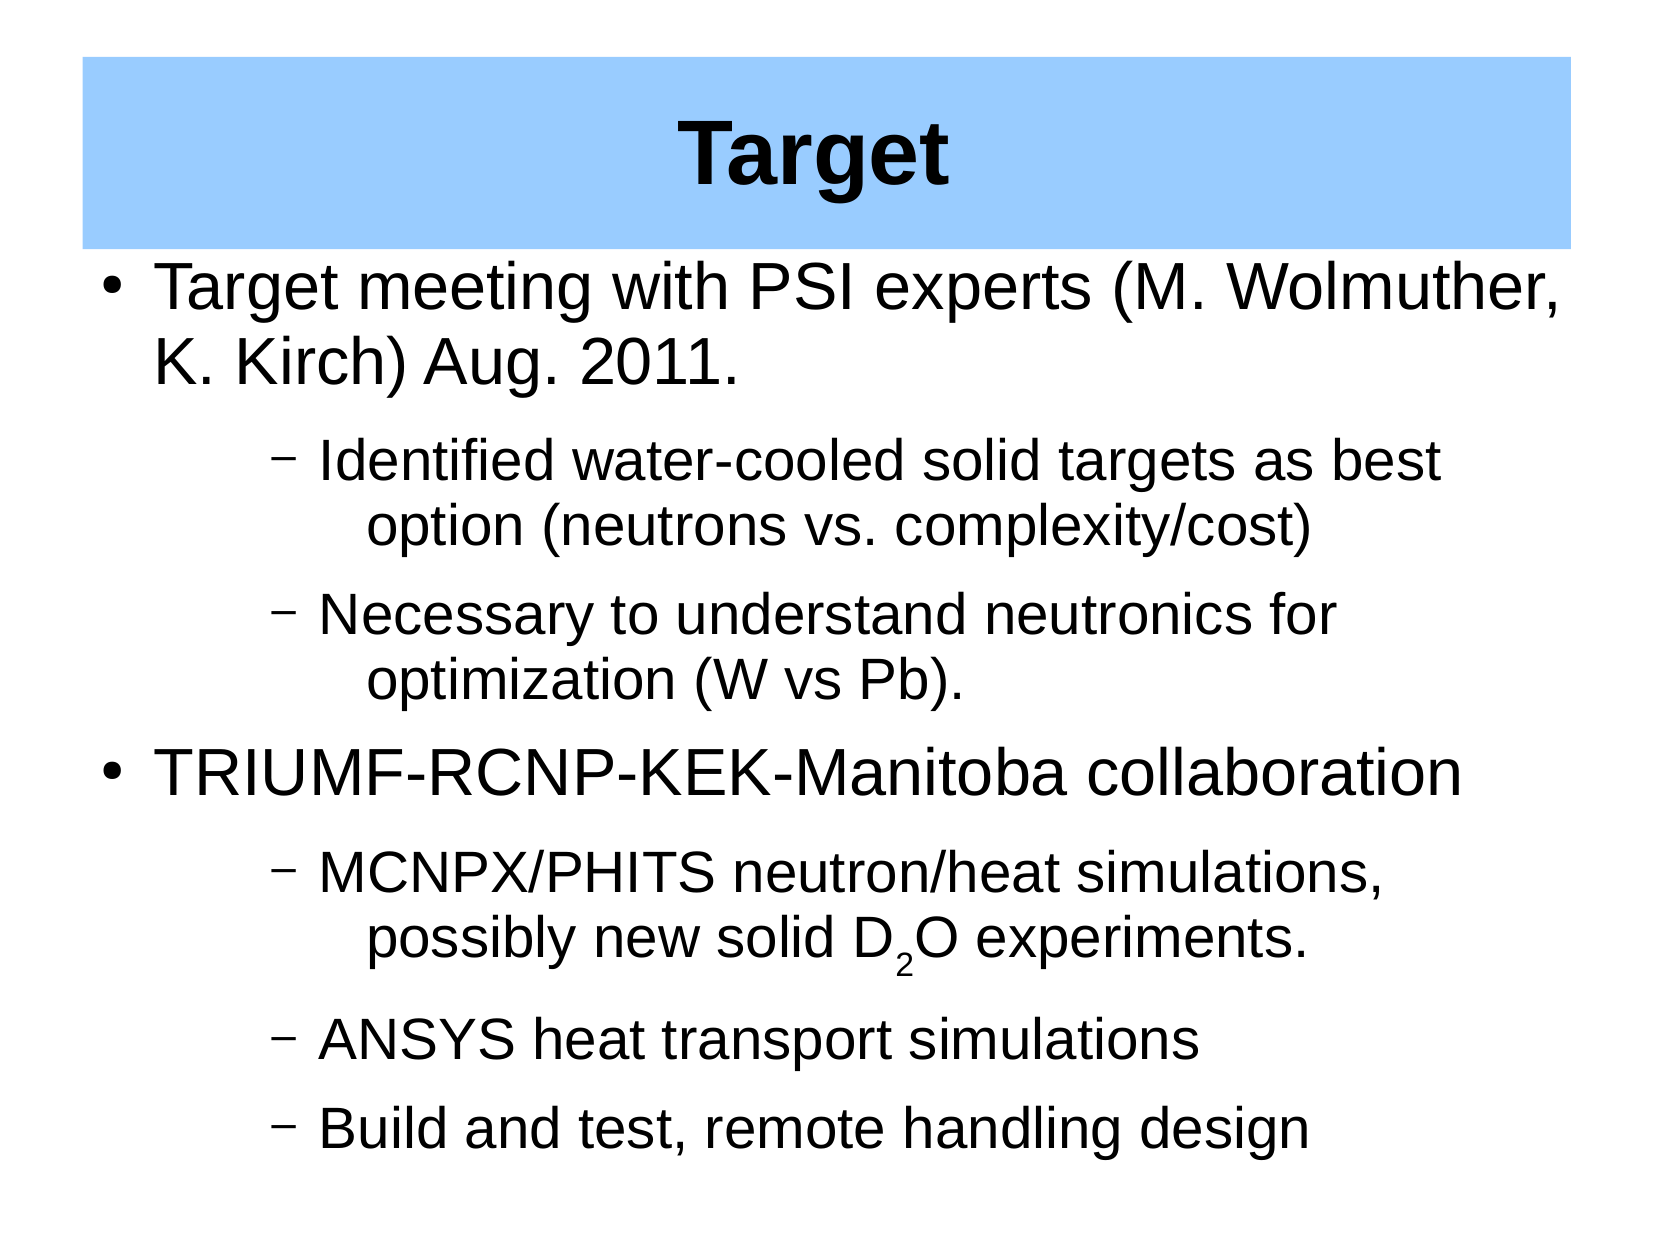

# Target
Target meeting with PSI experts (M. Wolmuther, K. Kirch) Aug. 2011.
Identified water-cooled solid targets as best option (neutrons vs. complexity/cost)
Necessary to understand neutronics for optimization (W vs Pb).
TRIUMF-RCNP-KEK-Manitoba collaboration
MCNPX/PHITS neutron/heat simulations, possibly new solid D2O experiments.
ANSYS heat transport simulations
Build and test, remote handling design